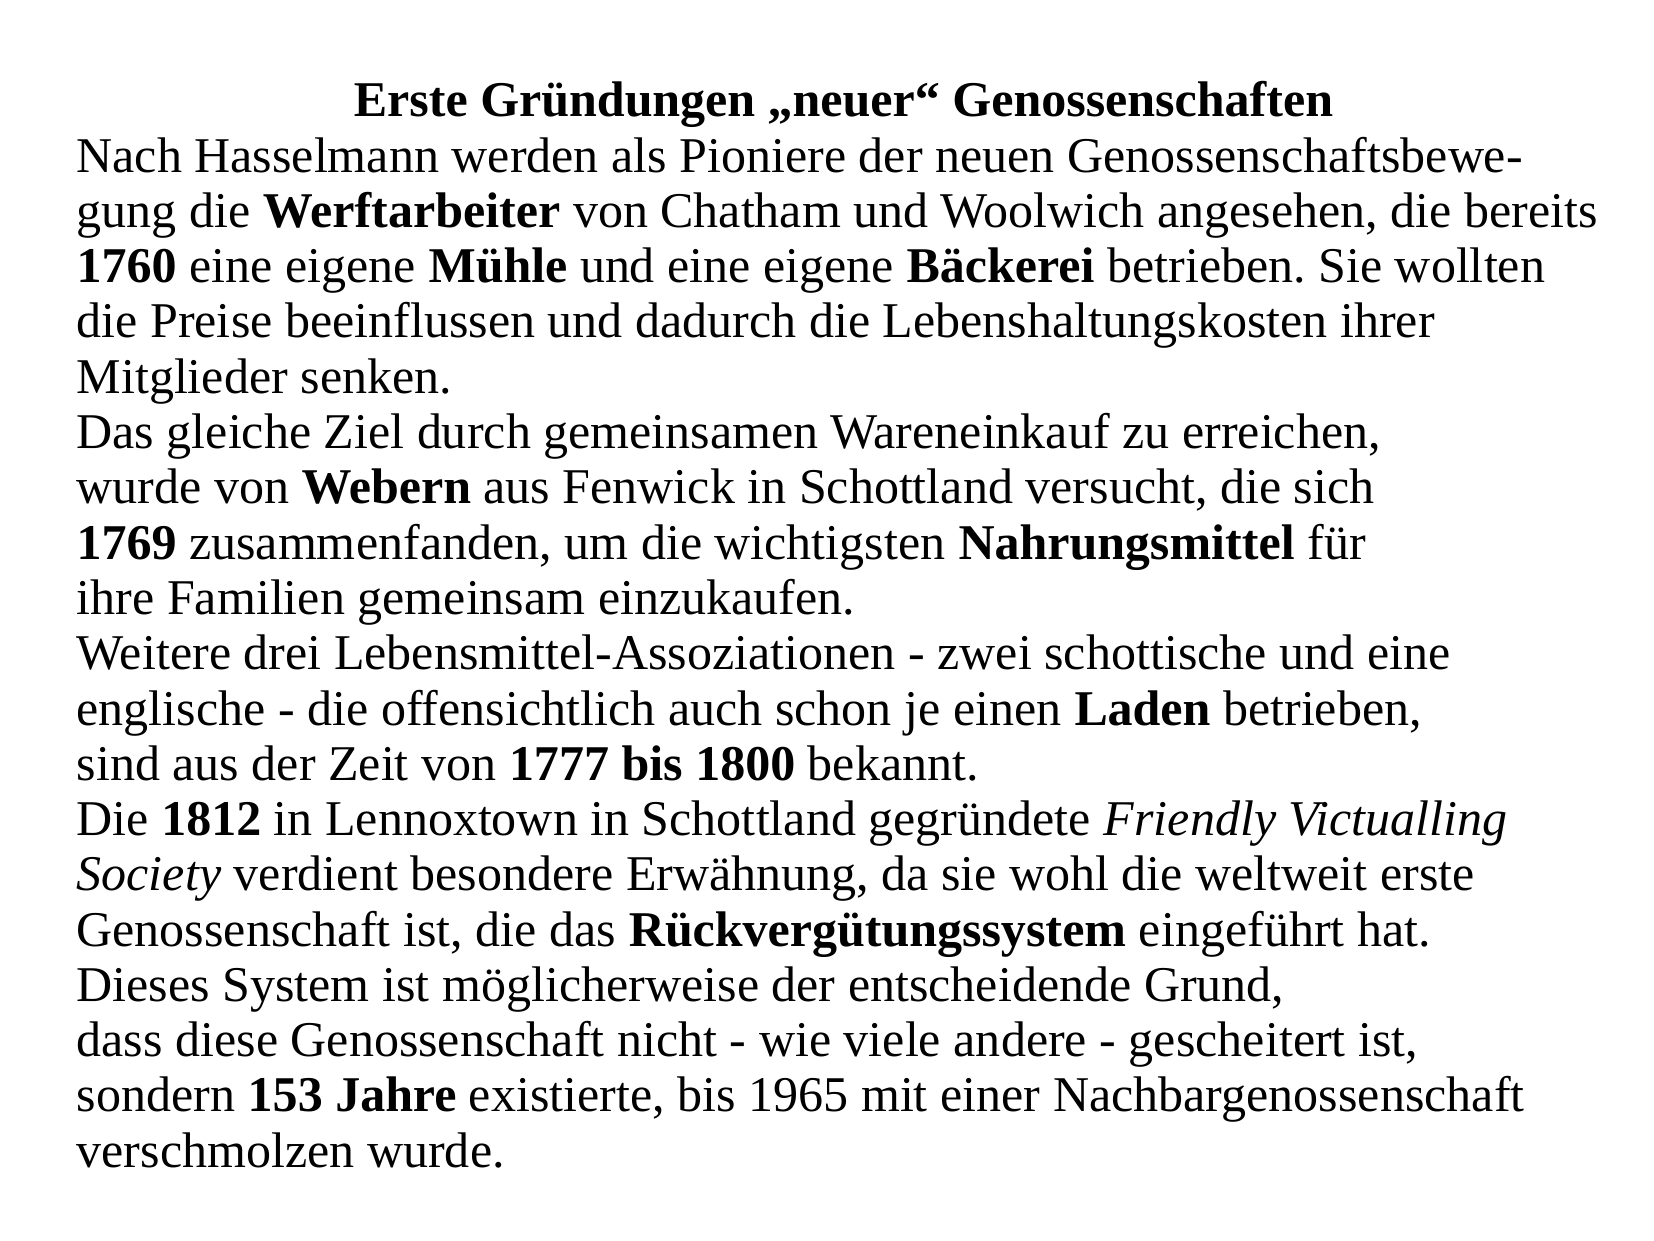

Erste Gründungen „neuer“ Genossenschaften
Nach Hasselmann werden als Pioniere der neuen Genossenschaftsbewe-
gung die Werftarbeiter von Chatham und Woolwich angesehen, die bereits
1760 eine eigene Mühle und eine eigene Bäckerei betrieben. Sie wollten
die Preise beeinflussen und dadurch die Lebenshaltungskosten ihrer
Mitglieder senken.
Das gleiche Ziel durch gemeinsamen Wareneinkauf zu erreichen,
wurde von Webern aus Fenwick in Schottland versucht, die sich
1769 zusammenfanden, um die wichtigsten Nahrungsmittel für
ihre Familien gemeinsam einzukaufen.
Weitere drei Lebensmittel-Assoziationen - zwei schottische und eine
englische - die offensichtlich auch schon je einen Laden betrieben,
sind aus der Zeit von 1777 bis 1800 bekannt.
Die 1812 in Lennoxtown in Schottland gegründete Friendly Victualling
Society verdient besondere Erwähnung, da sie wohl die weltweit erste
Genossenschaft ist, die das Rückvergütungssystem eingeführt hat.
Dieses System ist möglicherweise der entscheidende Grund,
dass diese Genossenschaft nicht - wie viele andere - gescheitert ist,
sondern 153 Jahre existierte, bis 1965 mit einer Nachbargenossenschaft
verschmolzen wurde.